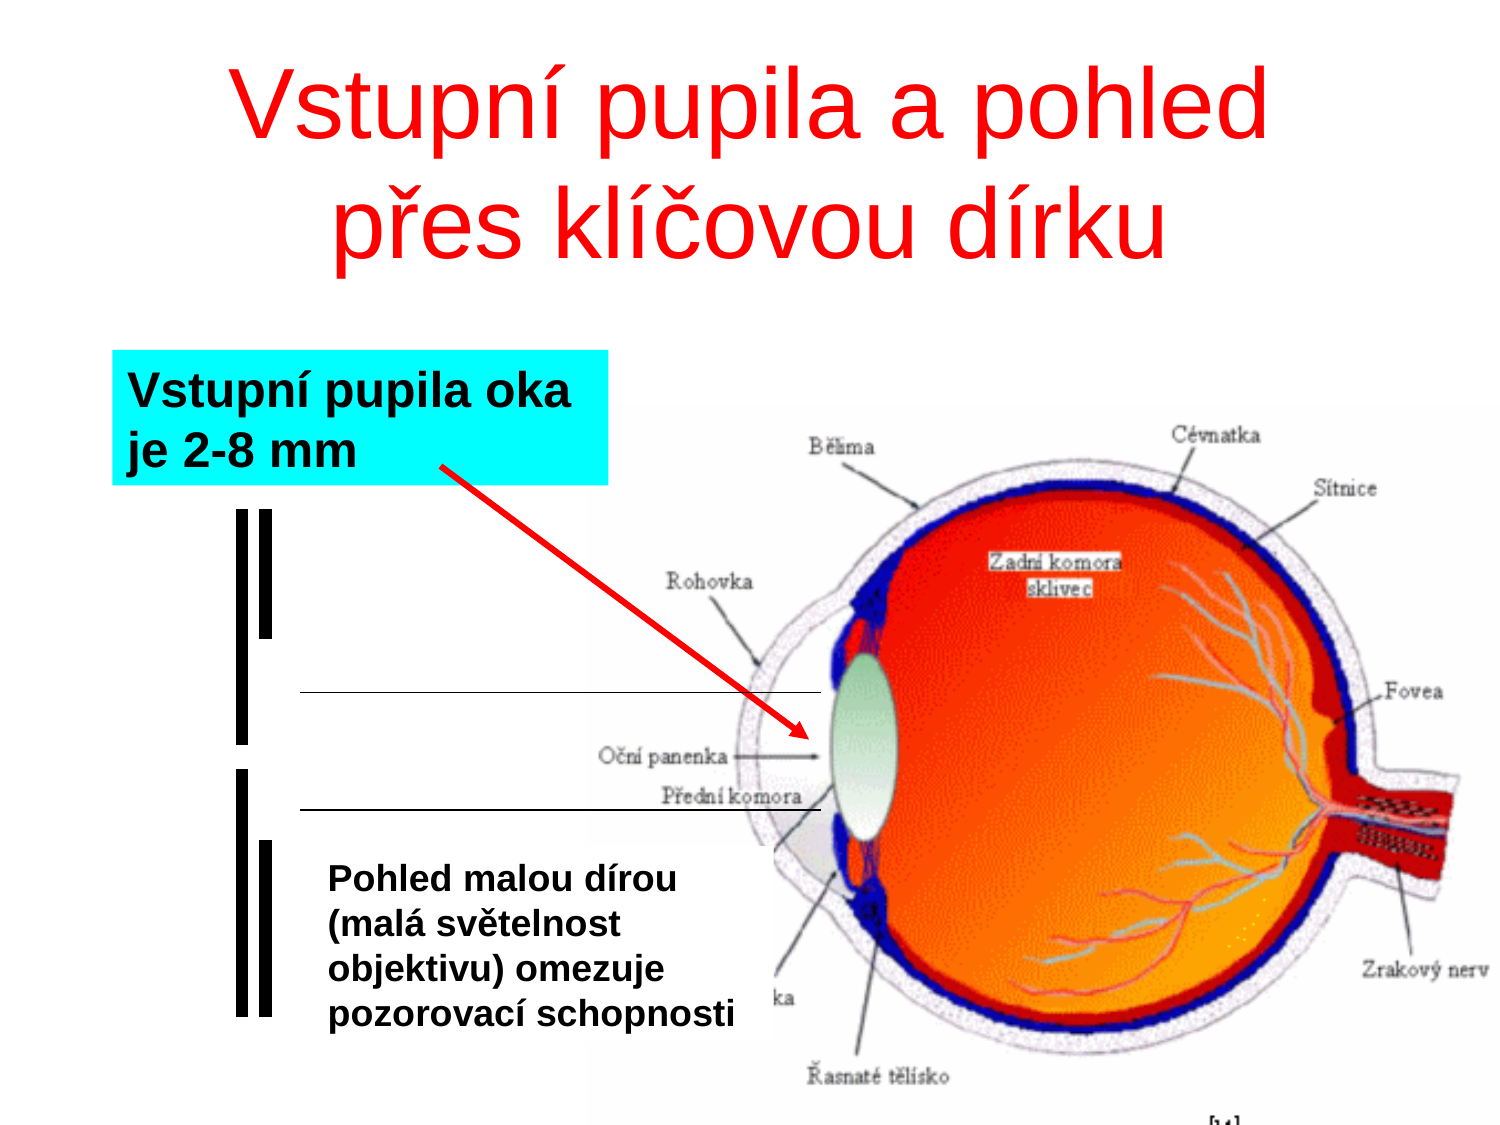

Vstupní pupila a pohled přes klíčovou dírku
Vstupní pupila oka je 2-8 mm
Pohled velkou dírou (světelný objektiv) nás neomezuje
Pohled malou dírou (malá světelnost objektivu) omezuje pozorovací schopnosti